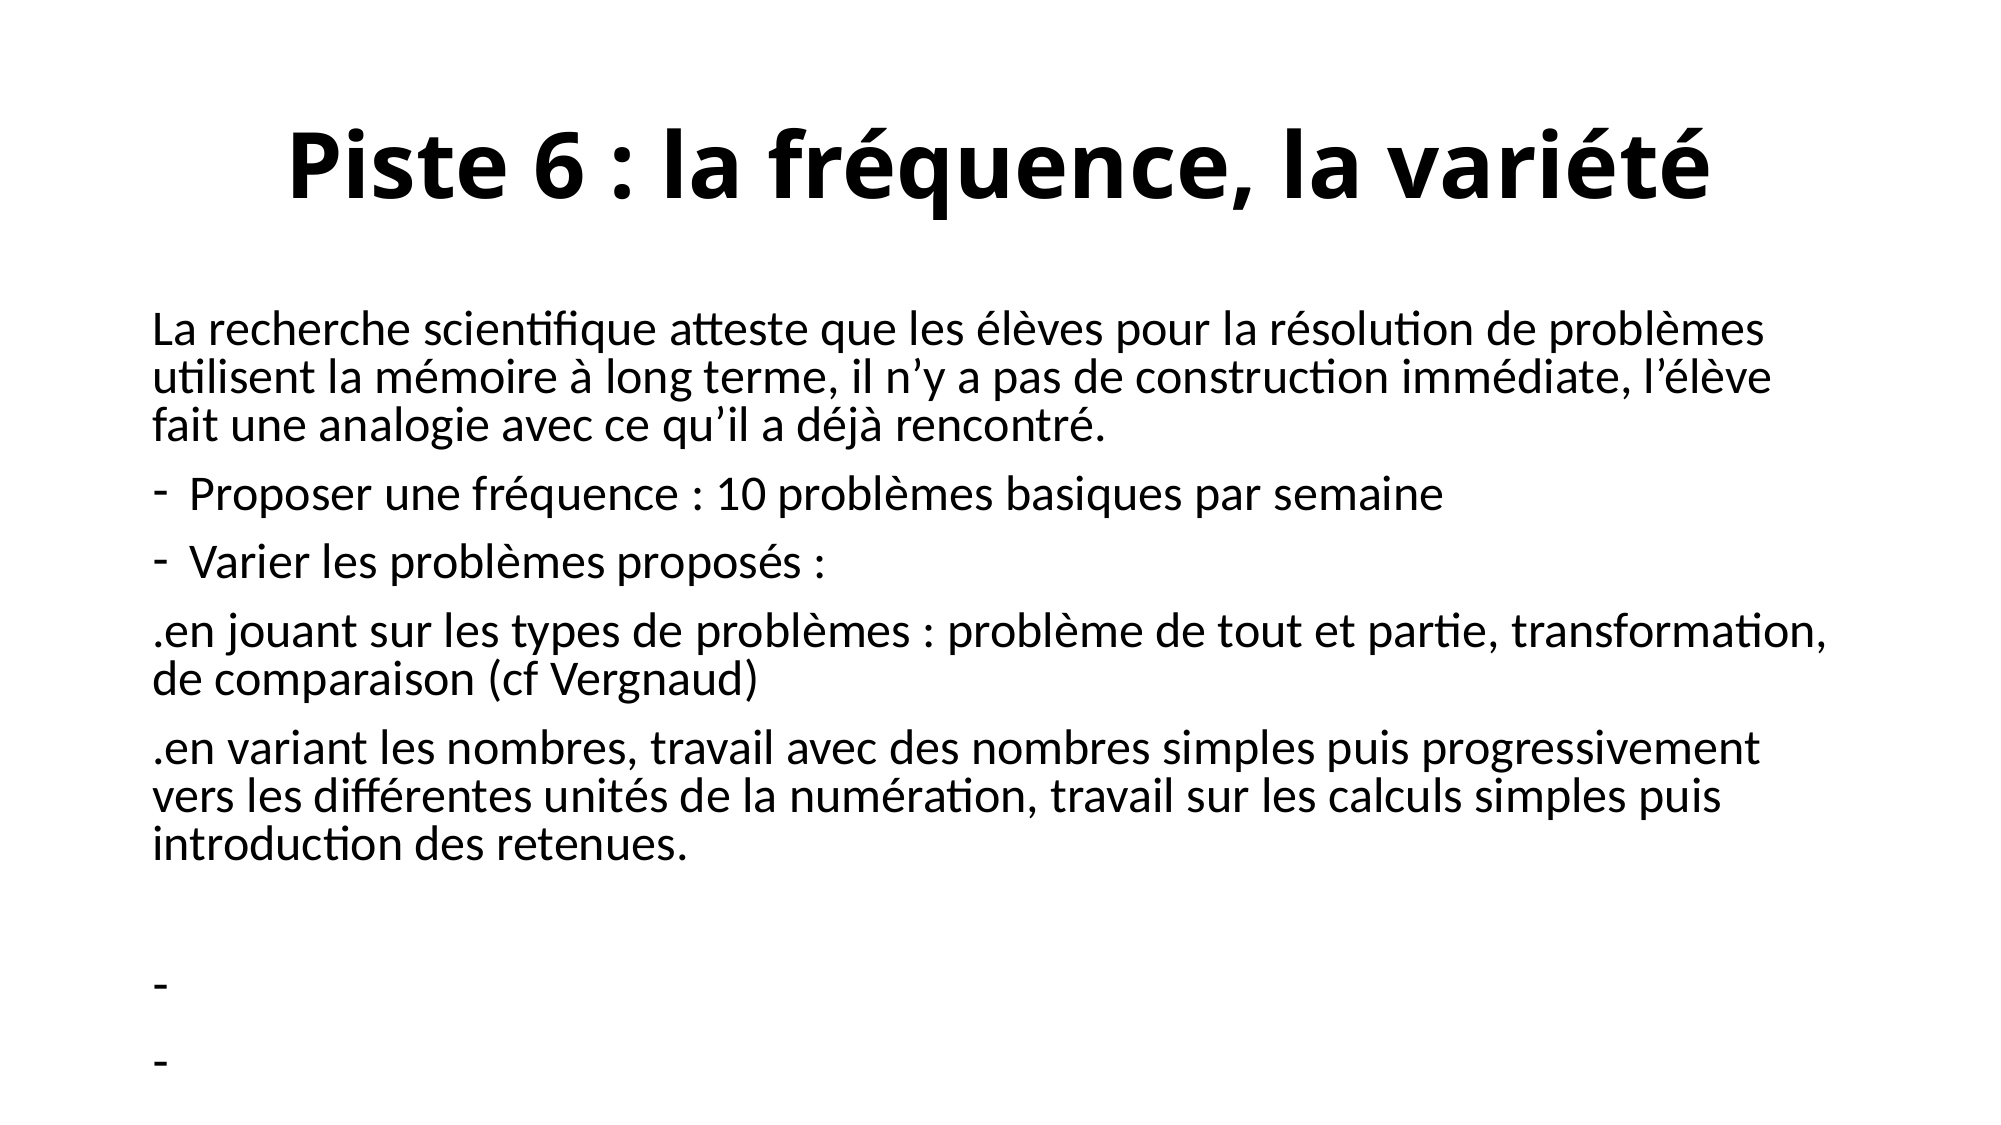

# Piste 6 : la fréquence, la variété
La recherche scientifique atteste que les élèves pour la résolution de problèmes utilisent la mémoire à long terme, il n’y a pas de construction immédiate, l’élève fait une analogie avec ce qu’il a déjà rencontré.
Proposer une fréquence : 10 problèmes basiques par semaine
Varier les problèmes proposés :
.en jouant sur les types de problèmes : problème de tout et partie, transformation, de comparaison (cf Vergnaud)
.en variant les nombres, travail avec des nombres simples puis progressivement vers les différentes unités de la numération, travail sur les calculs simples puis introduction des retenues.